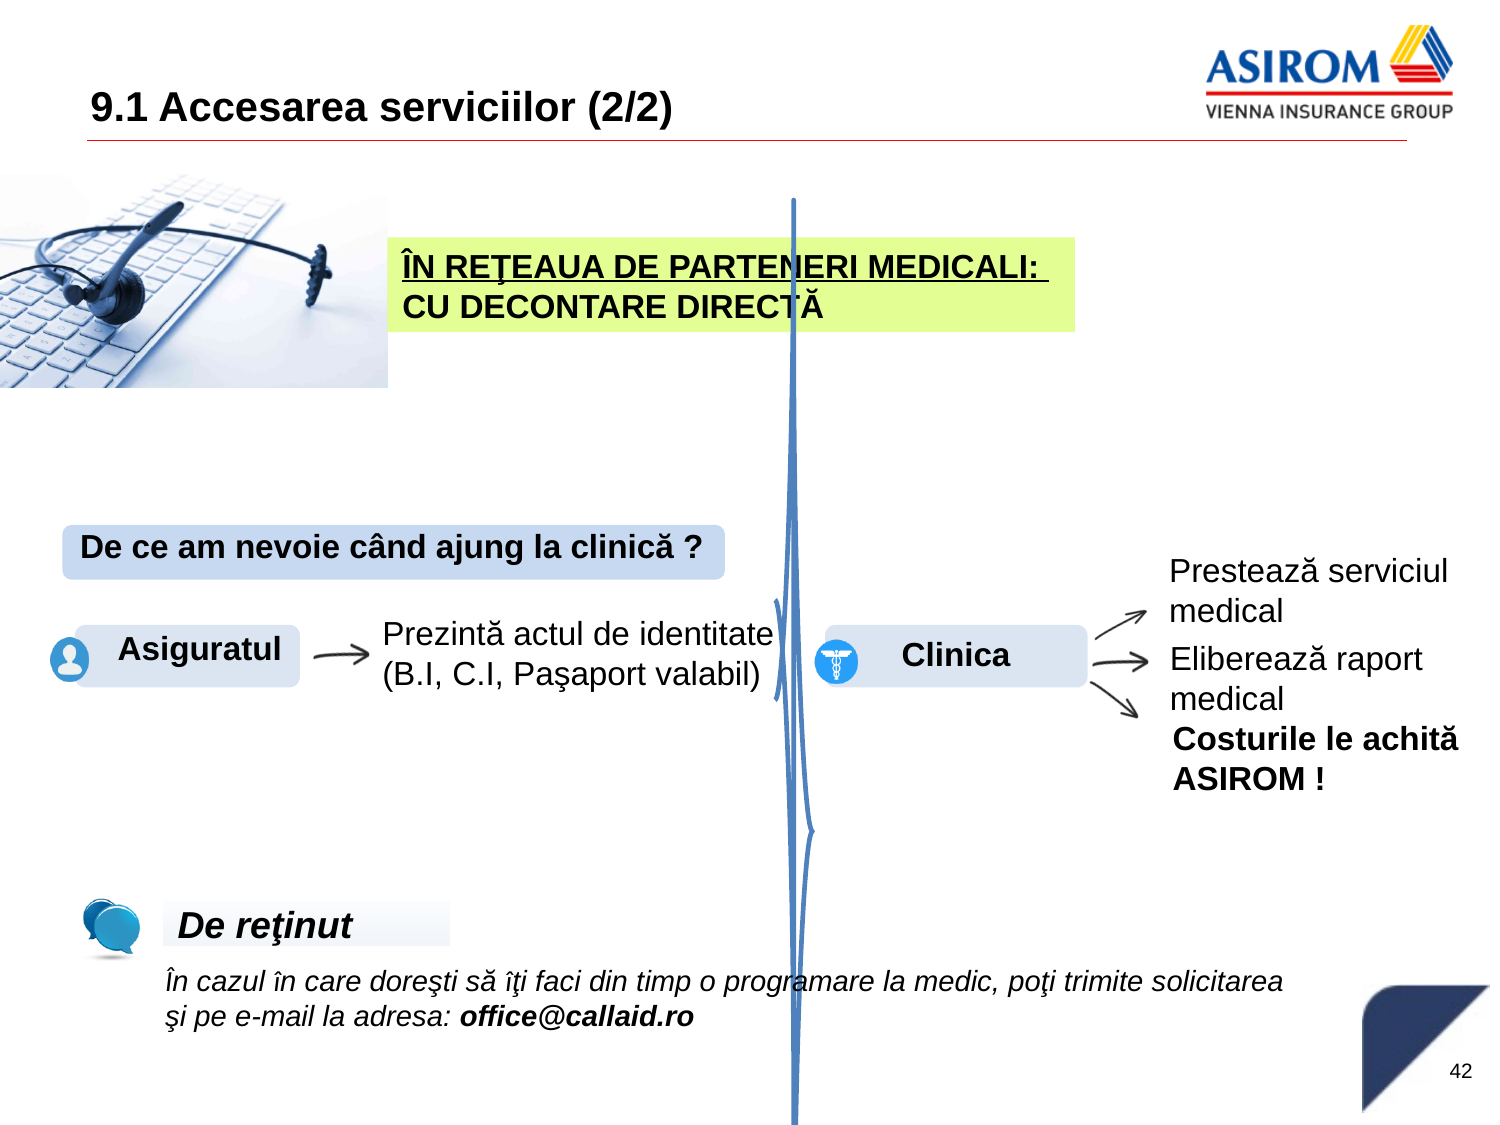

9.1 Accesarea serviciilor (2/2)
ÎN REŢEAUA DE PARTENERI MEDICALI:
CU DECONTARE DIRECTĂ
De ce am nevoie când ajung la clinică ?
Prestează serviciul medical
Prezintă actul de identitate (B.I, C.I, Paşaport valabil)
Asiguratul
Clinica
Eliberează raport medical
Costurile le achită ASIROM !
De reţinut
În cazul în care doreşti să îţi faci din timp o programare la medic, poţi trimite solicitarea şi pe e-mail la adresa: office@callaid.ro